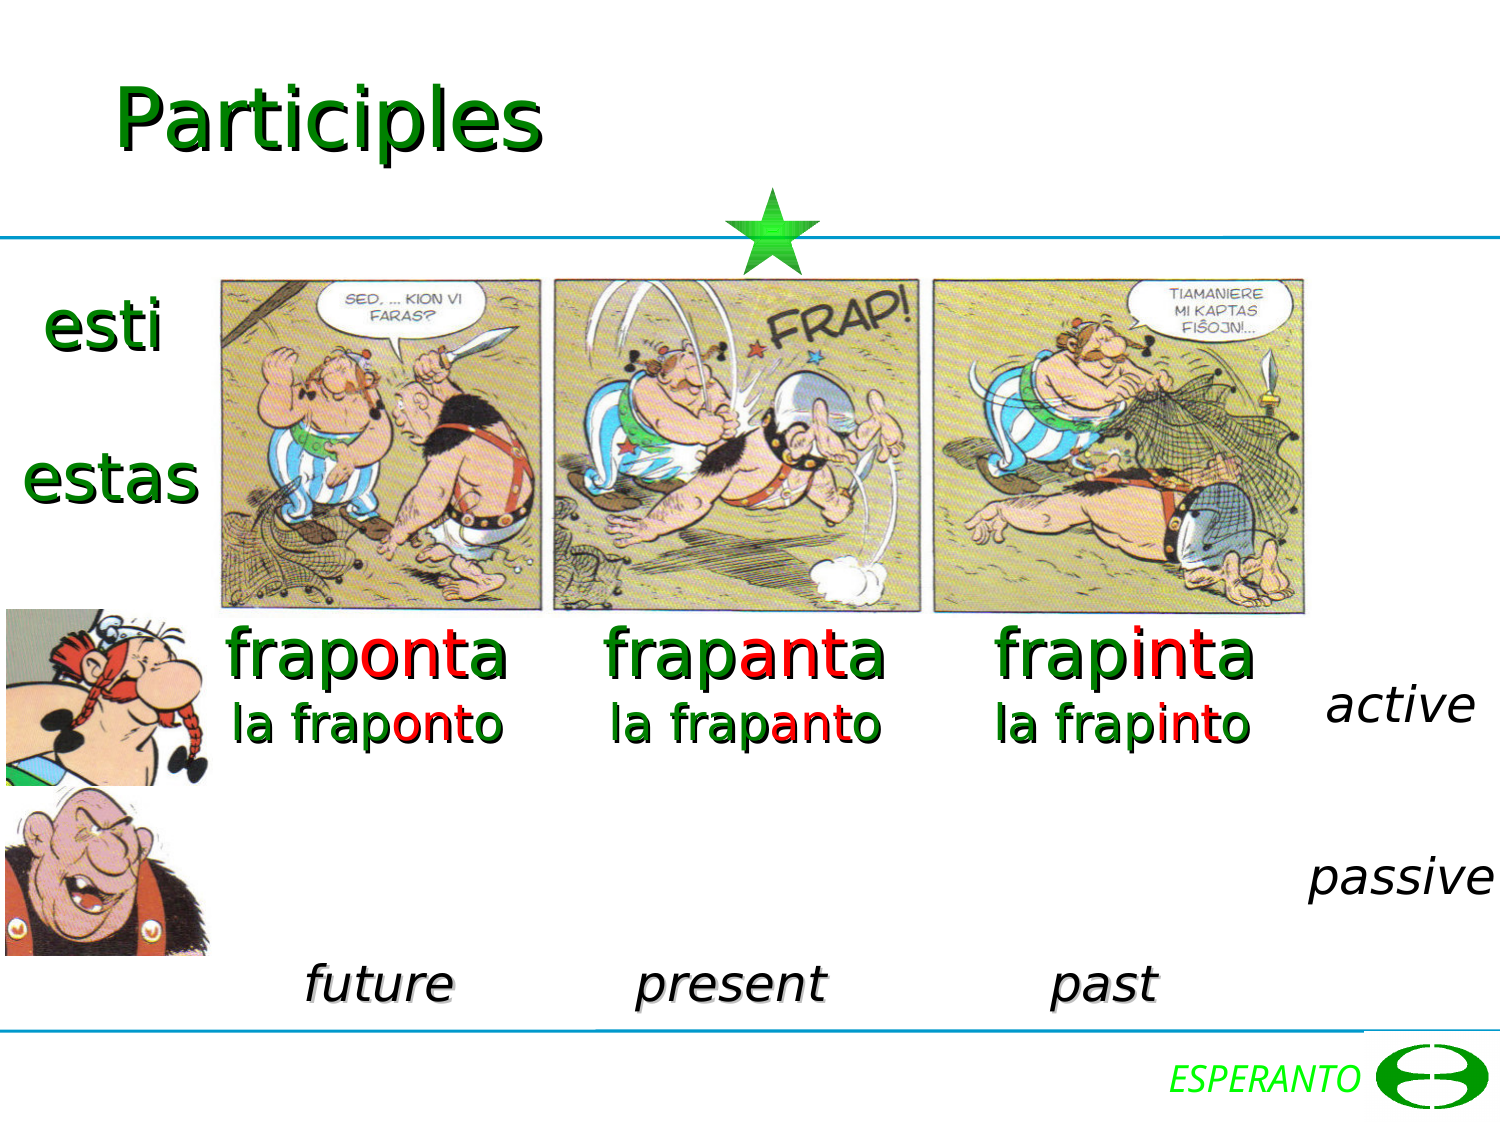

# Participles
 esti
 estas
 	 fraponta	 frapanta frapinta
 	 la fraponto	 la frapanto la frapinto
 future present past
active
passive